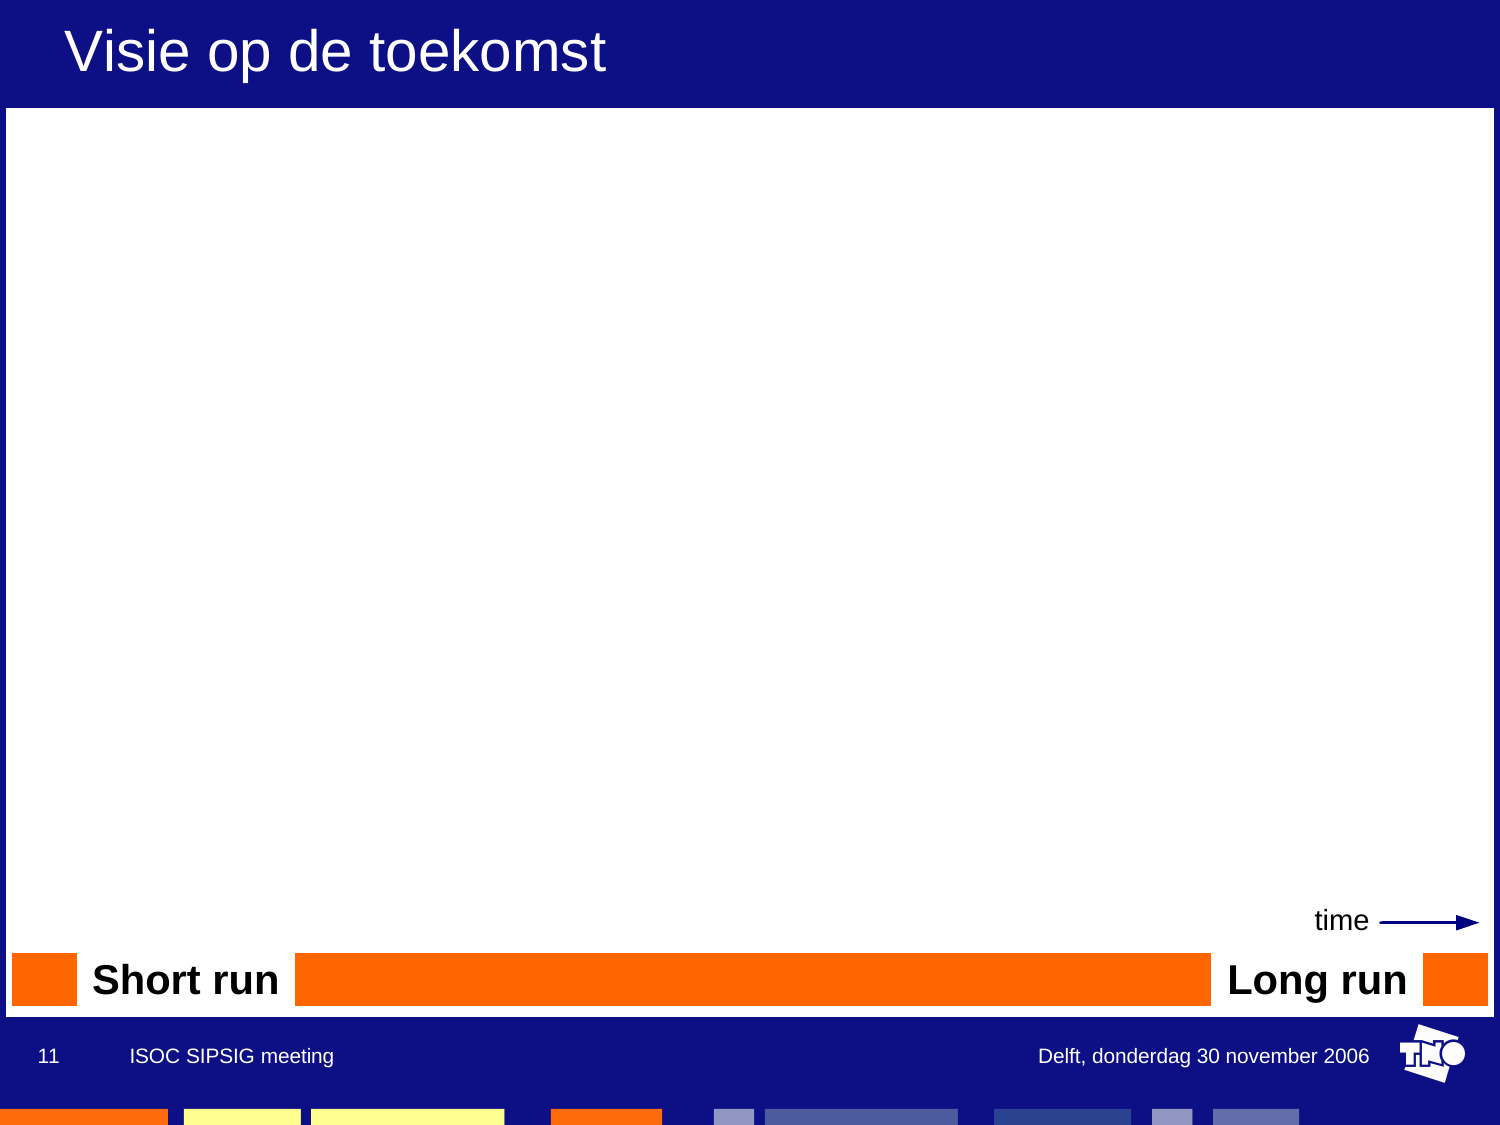

# Visie op de toekomst
11
ISOC SIPSIG meeting
Delft, donderdag 30 november 2006